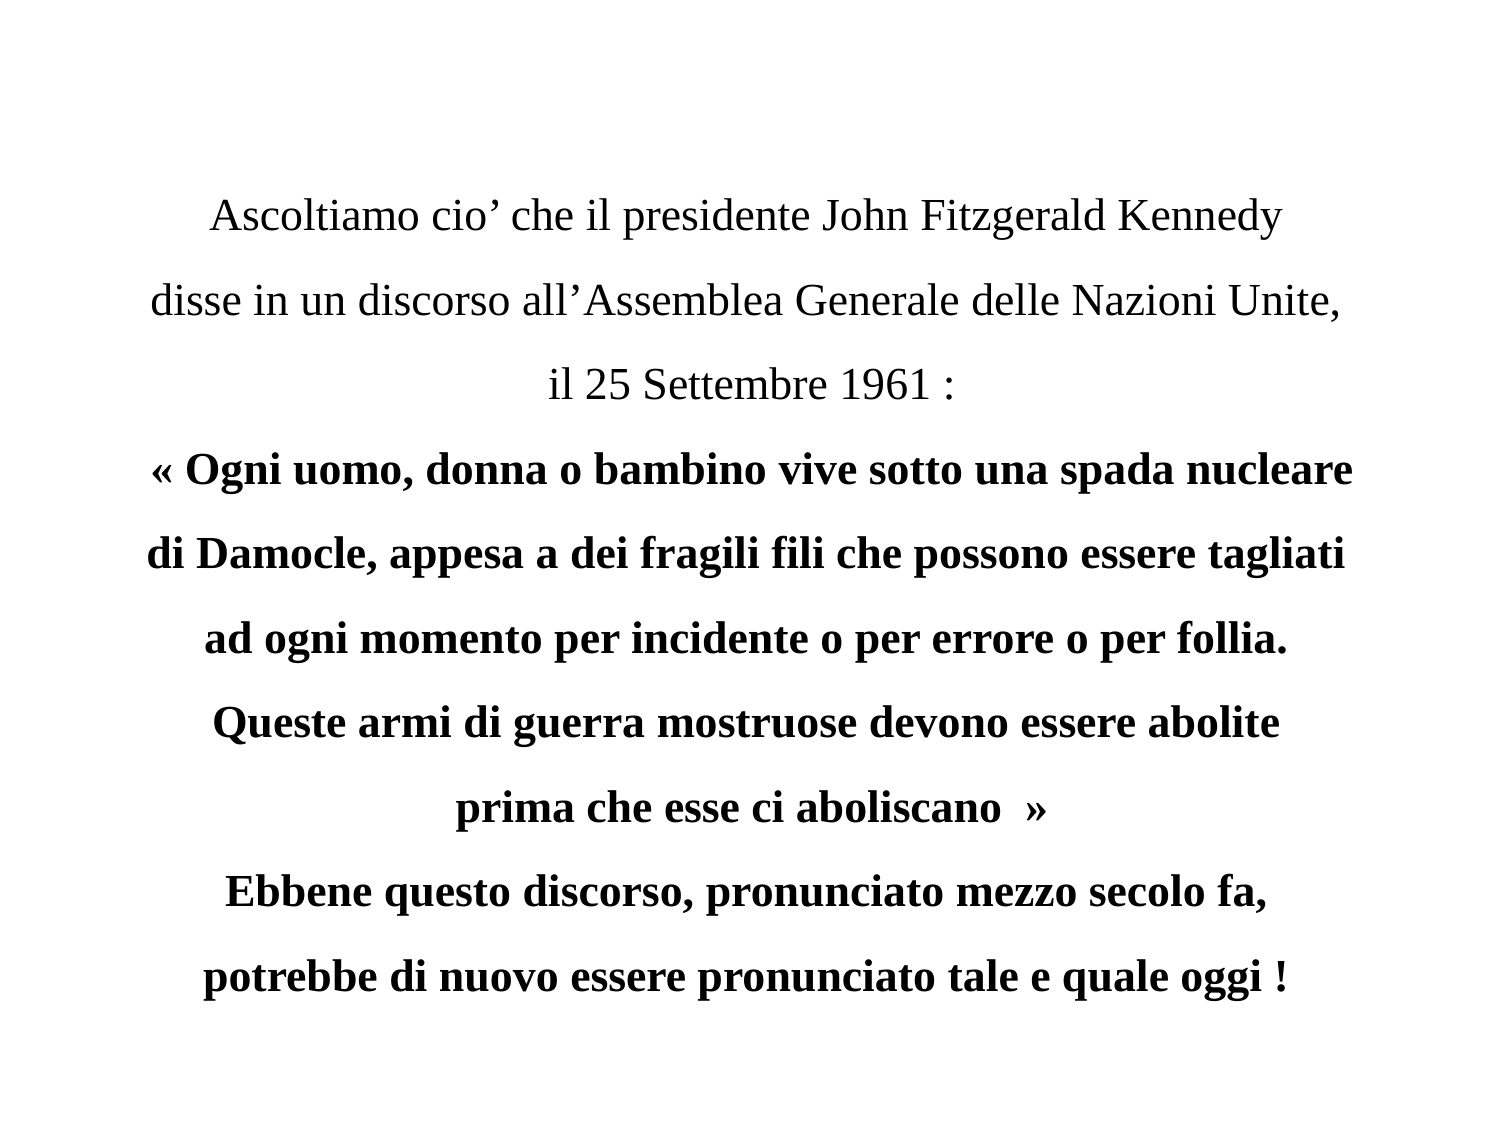

# Ascoltiamo cio’ che il presidente John Fitzgerald Kennedy
disse in un discorso all’Assemblea Generale delle Nazioni Unite,
il 25 Settembre 1961 :
 « Ogni uomo, donna o bambino vive sotto una spada nucleare
di Damocle, appesa a dei fragili fili che possono essere tagliati
ad ogni momento per incidente o per errore o per follia.
Queste armi di guerra mostruose devono essere abolite
prima che esse ci aboliscano  »
Ebbene questo discorso, pronunciato mezzo secolo fa,
potrebbe di nuovo essere pronunciato tale e quale oggi !